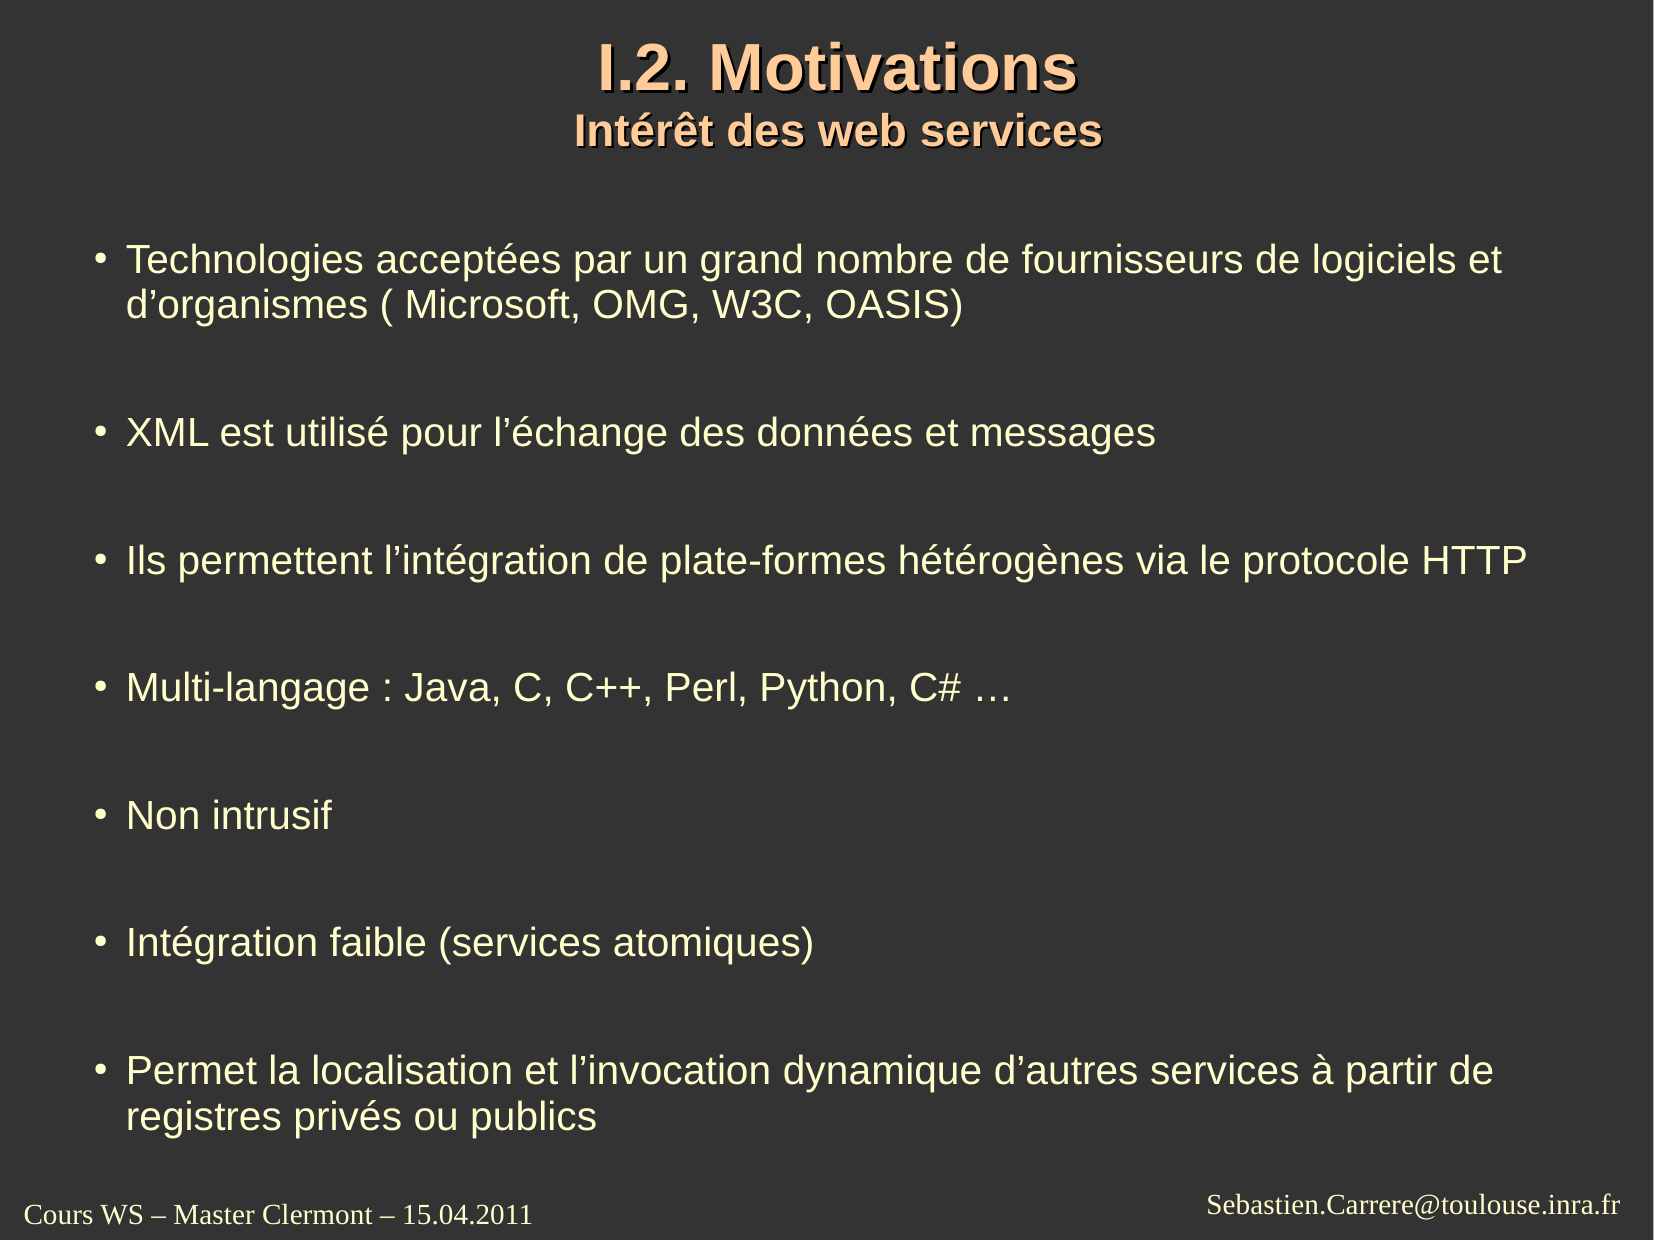

# I.2. Motivations Intérêt des web services
Technologies acceptées par un grand nombre de fournisseurs de logiciels et d’organismes ( Microsoft, OMG, W3C, OASIS)
XML est utilisé pour l’échange des données et messages
Ils permettent l’intégration de plate-formes hétérogènes via le protocole HTTP
Multi-langage : Java, C, C++, Perl, Python, C# …
Non intrusif
Intégration faible (services atomiques)
Permet la localisation et l’invocation dynamique d’autres services à partir de registres privés ou publics